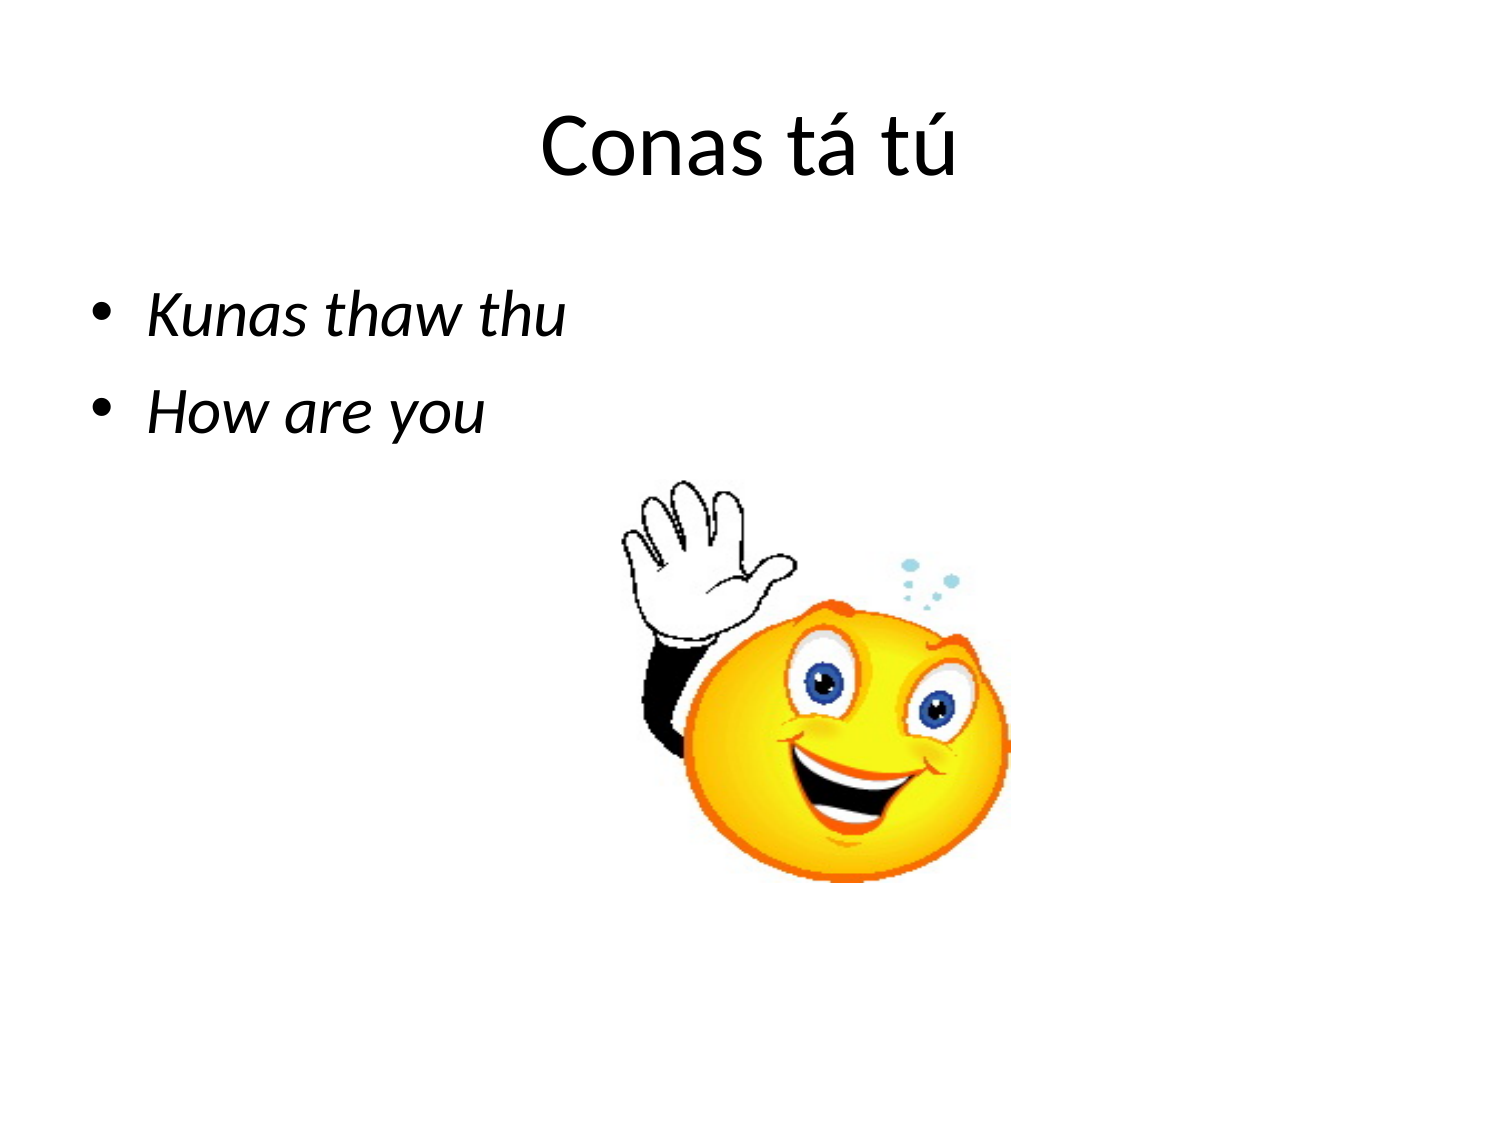

# Conas tá tú
Kunas thaw thu
How are you